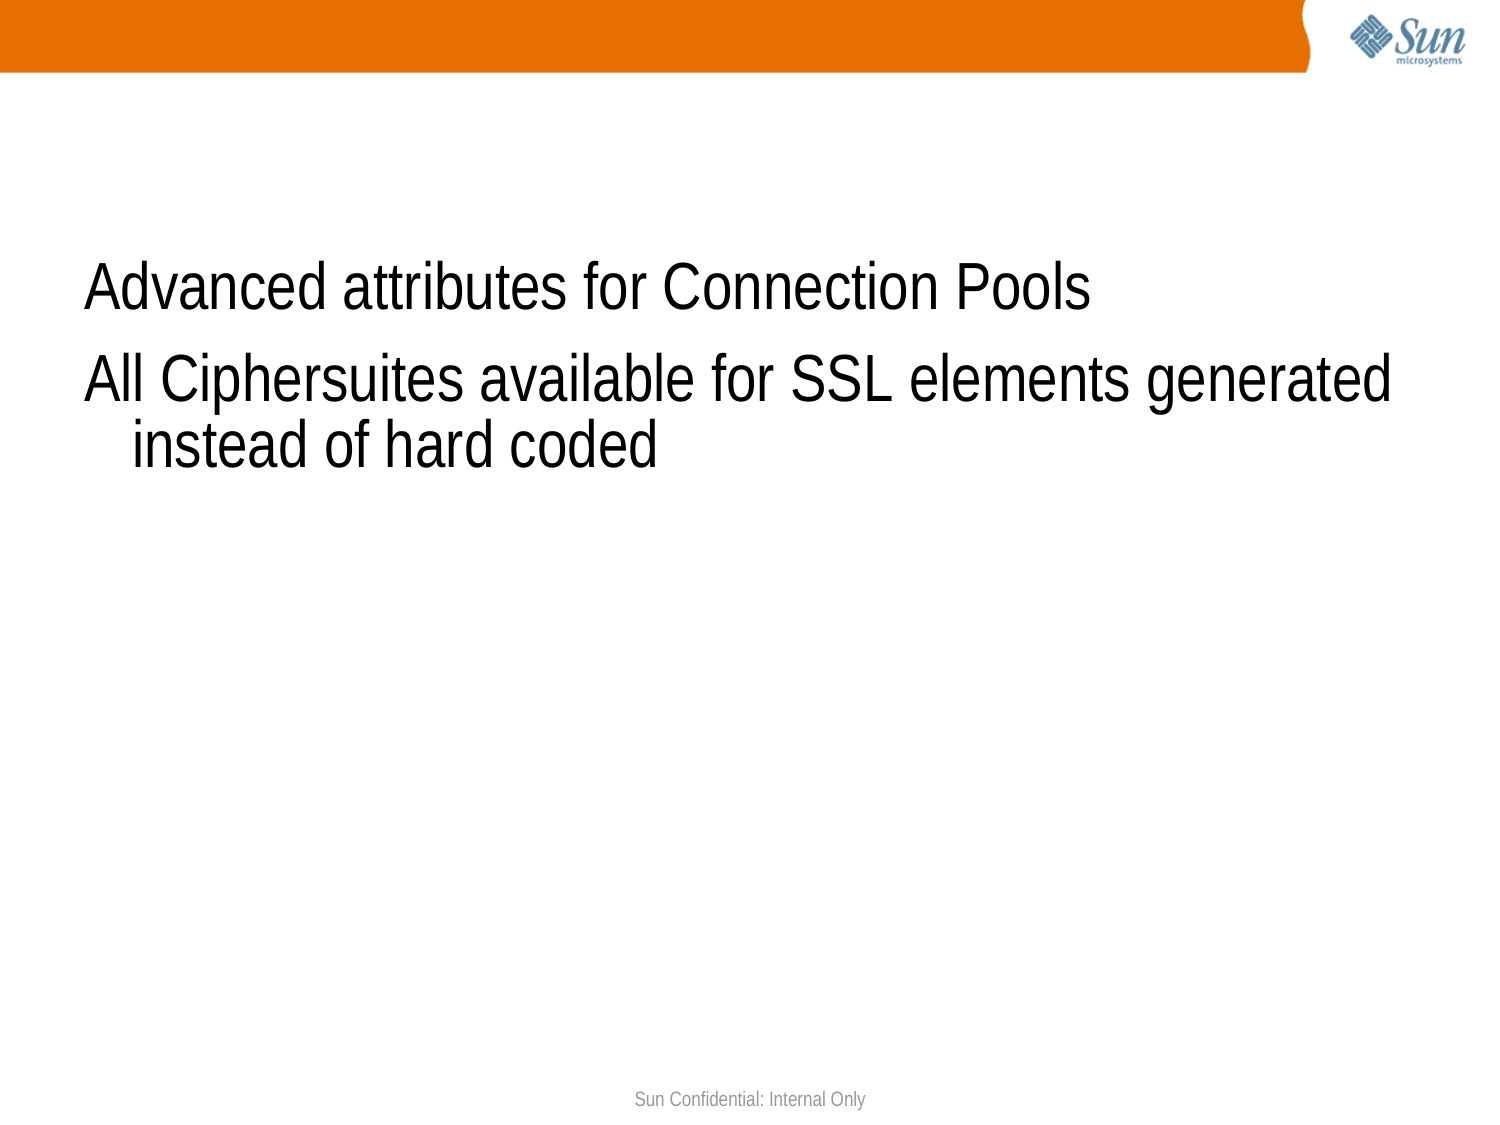

#
Advanced attributes for Connection Pools
All Ciphersuites available for SSL elements generated instead of hard coded